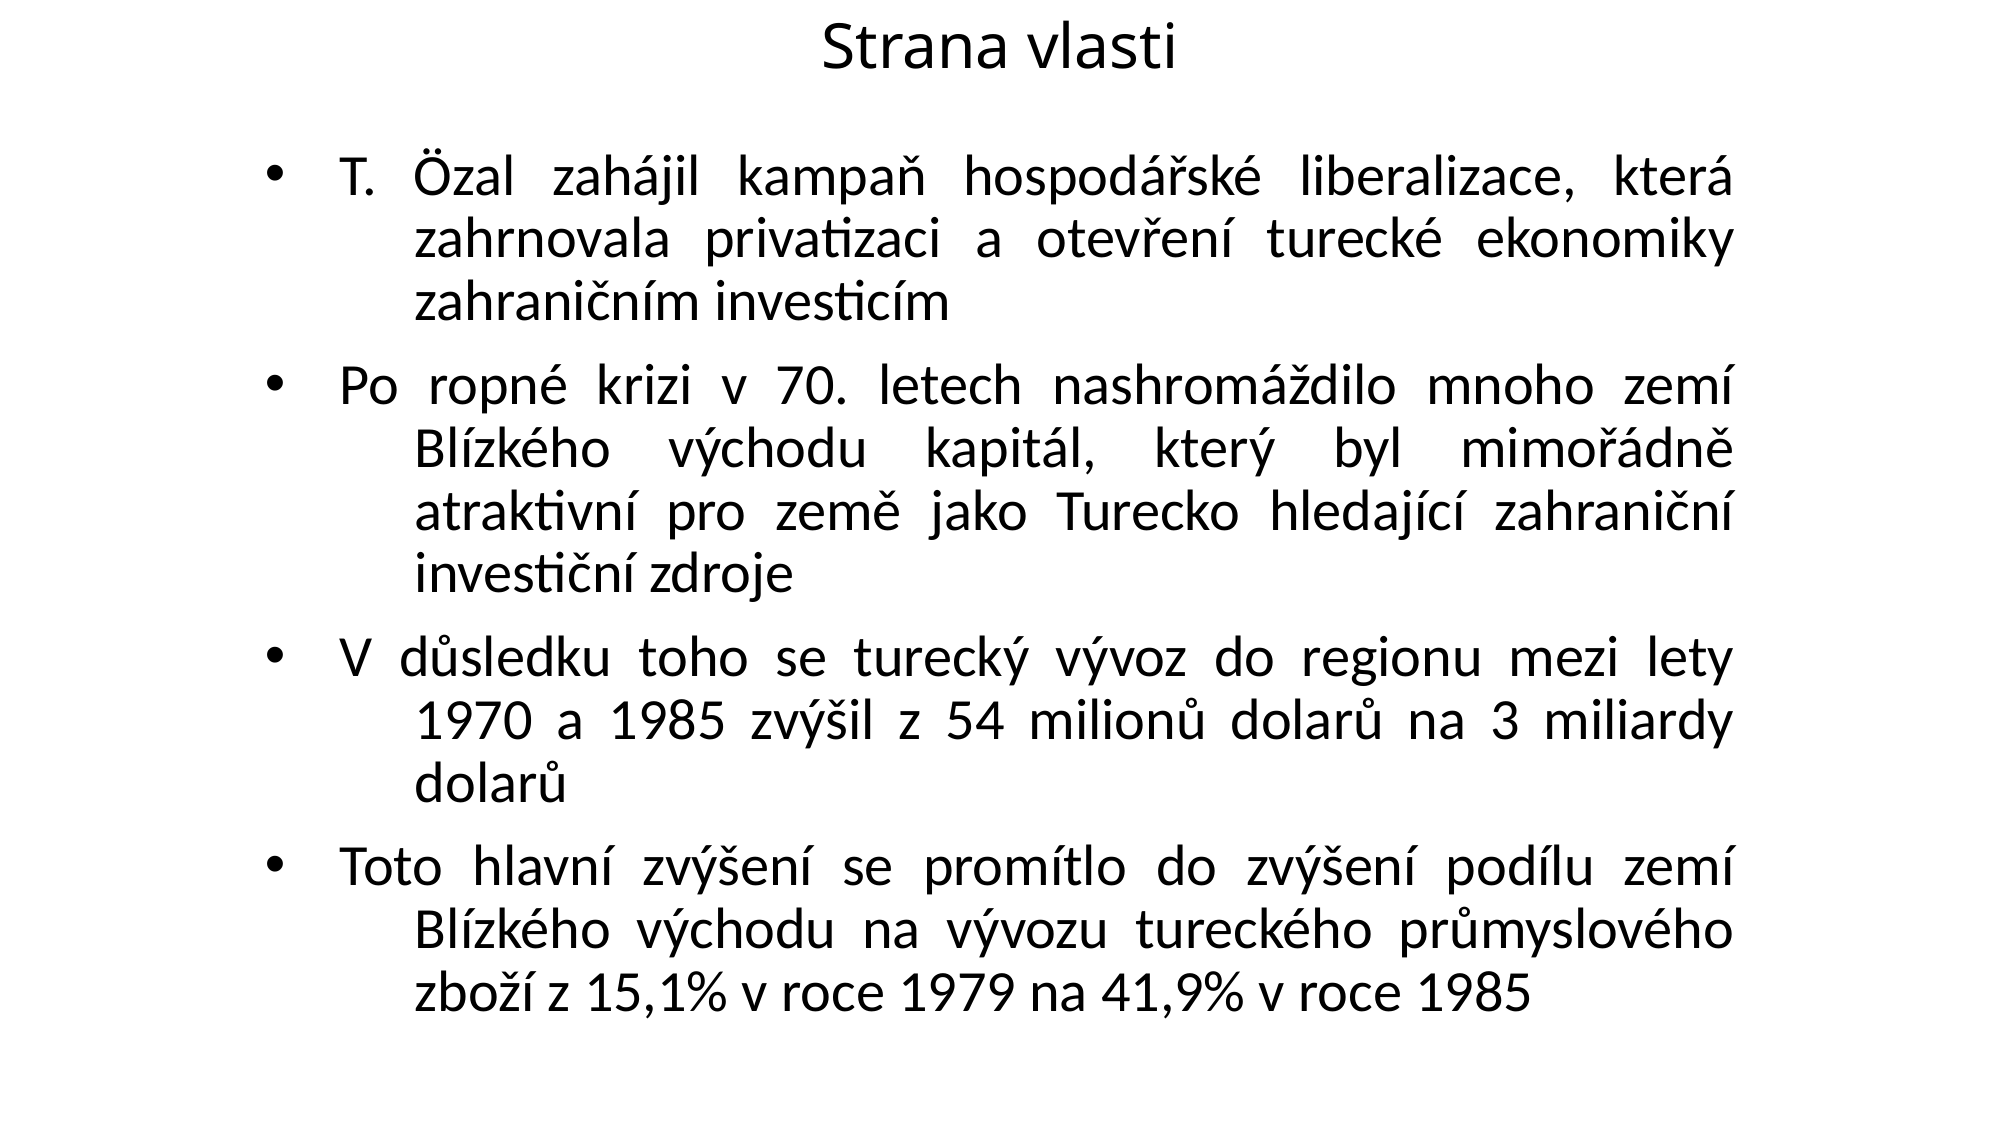

# Strana vlasti
T. Özal zahájil kampaň hospodářské liberalizace, která zahrnovala privatizaci a otevření turecké ekonomiky zahraničním investicím
Po ropné krizi v 70. letech nashromáždilo mnoho zemí Blízkého východu kapitál, který byl mimořádně atraktivní pro země jako Turecko hledající zahraniční investiční zdroje
V důsledku toho se turecký vývoz do regionu mezi lety 1970 a 1985 zvýšil z 54 milionů dolarů na 3 miliardy dolarů
Toto hlavní zvýšení se promítlo do zvýšení podílu zemí Blízkého východu na vývozu tureckého průmyslového zboží z 15,1% v roce 1979 na 41,9% v roce 1985